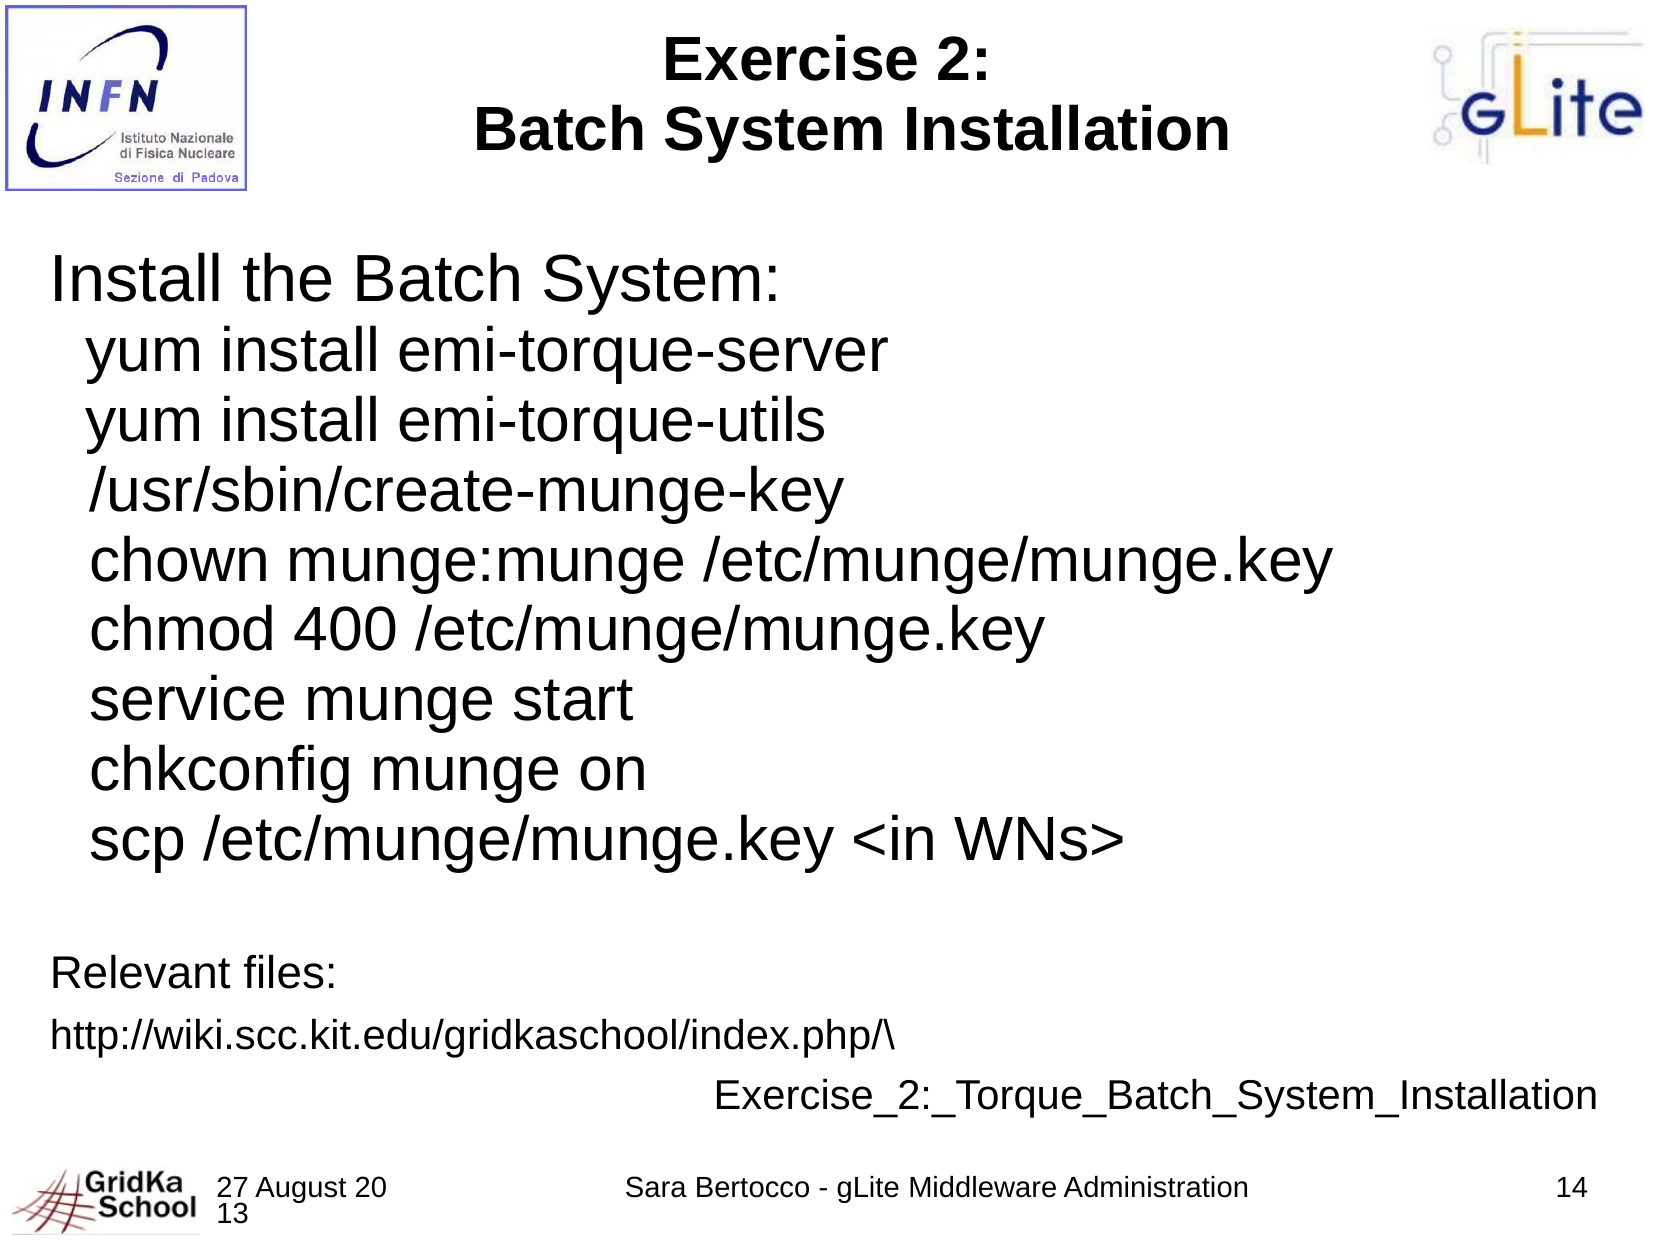

# Exercise 2: Batch System Installation
Install the Batch System:
yum install emi-torque-server
yum install emi-torque-utils
 	/usr/sbin/create-munge-key
	chown munge:munge /etc/munge/munge.key
	chmod 400 /etc/munge/munge.key
	service munge start
	chkconfig munge on
	scp /etc/munge/munge.key <in WNs>
Relevant files:
http://wiki.scc.kit.edu/gridkaschool/index.php/\
 Exercise_2:_Torque_Batch_System_Installation
27 August 2013
Sara Bertocco - gLite Middleware Administration
14